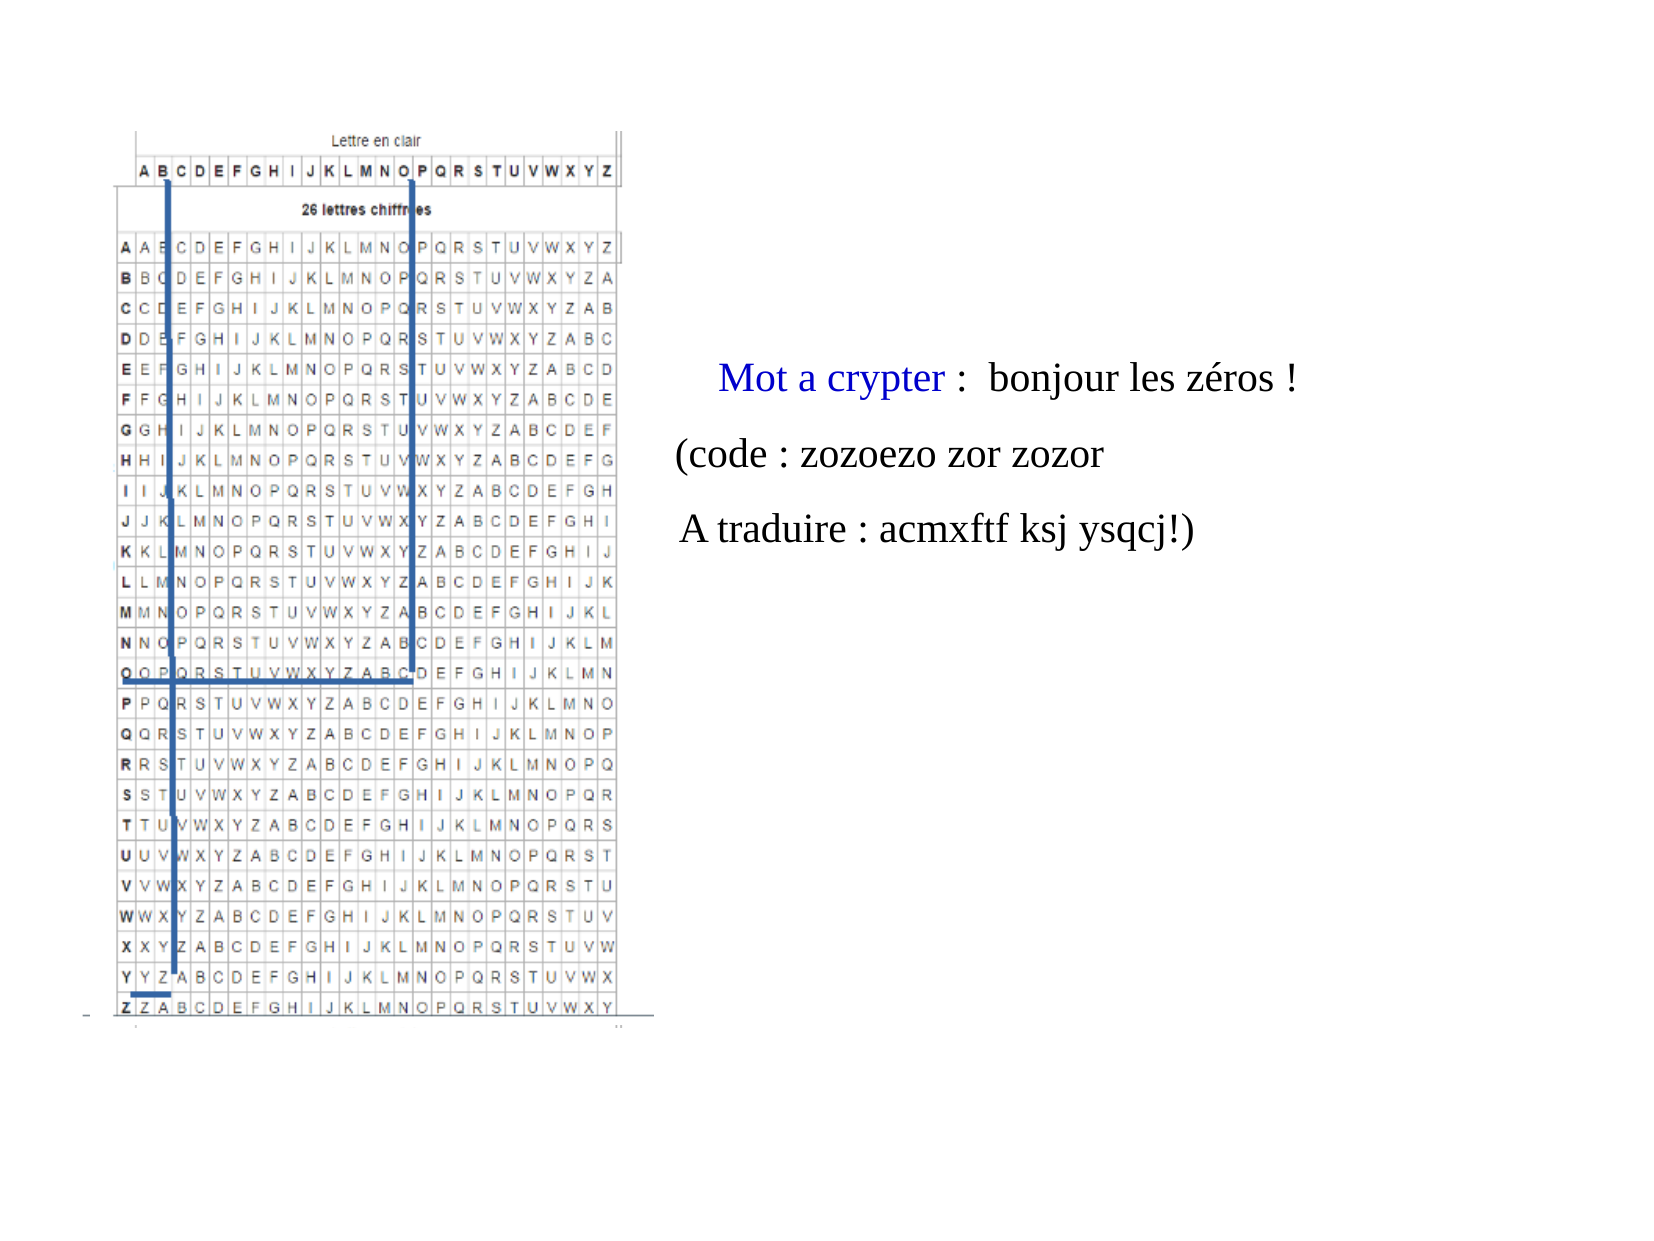

# Mot a crypter : bonjour les zéros !
 (code : zozoezo zor zozor
 A traduire : acmxftf ksj ysqcj!)